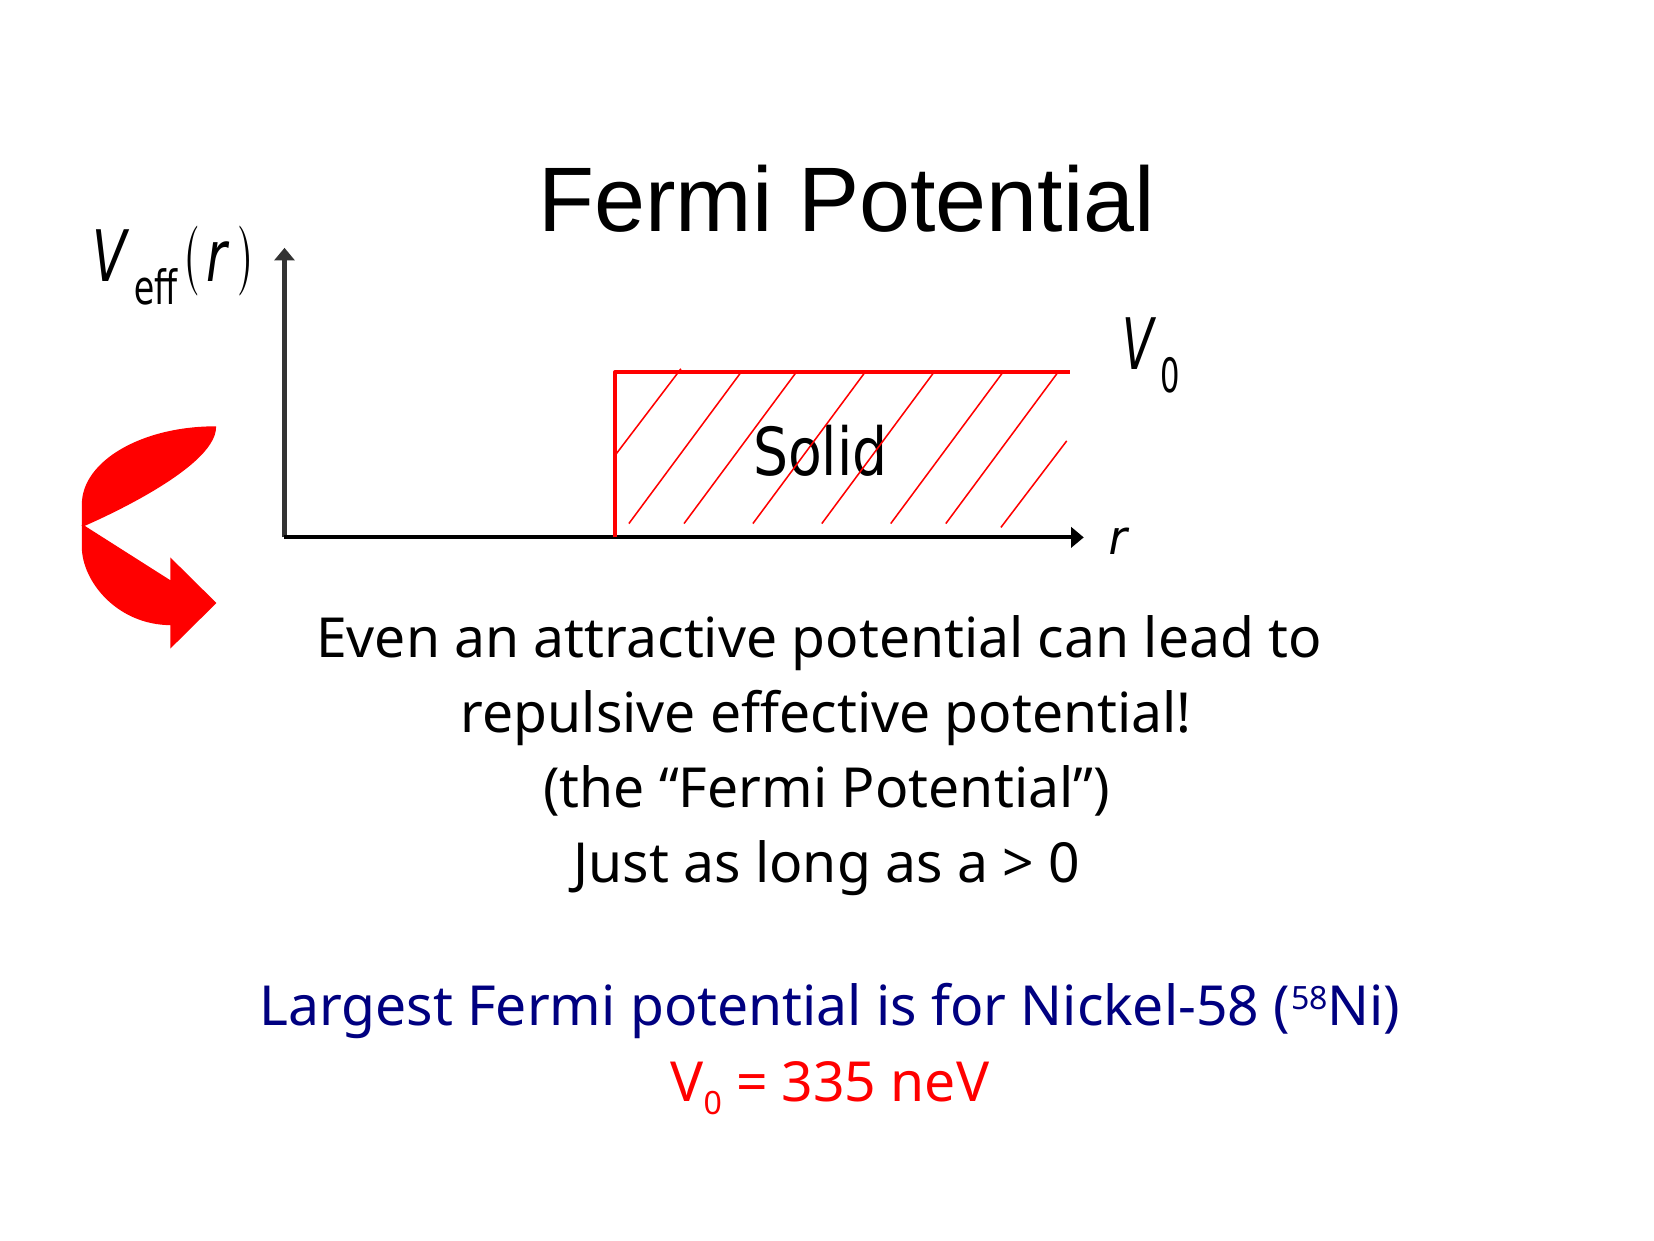

# Fermi Potential
Even an attractive potential can lead to
repulsive effective potential!
(the “Fermi Potential”)
Just as long as a > 0
Largest Fermi potential is for Nickel-58 (58Ni)
V0 = 335 neV